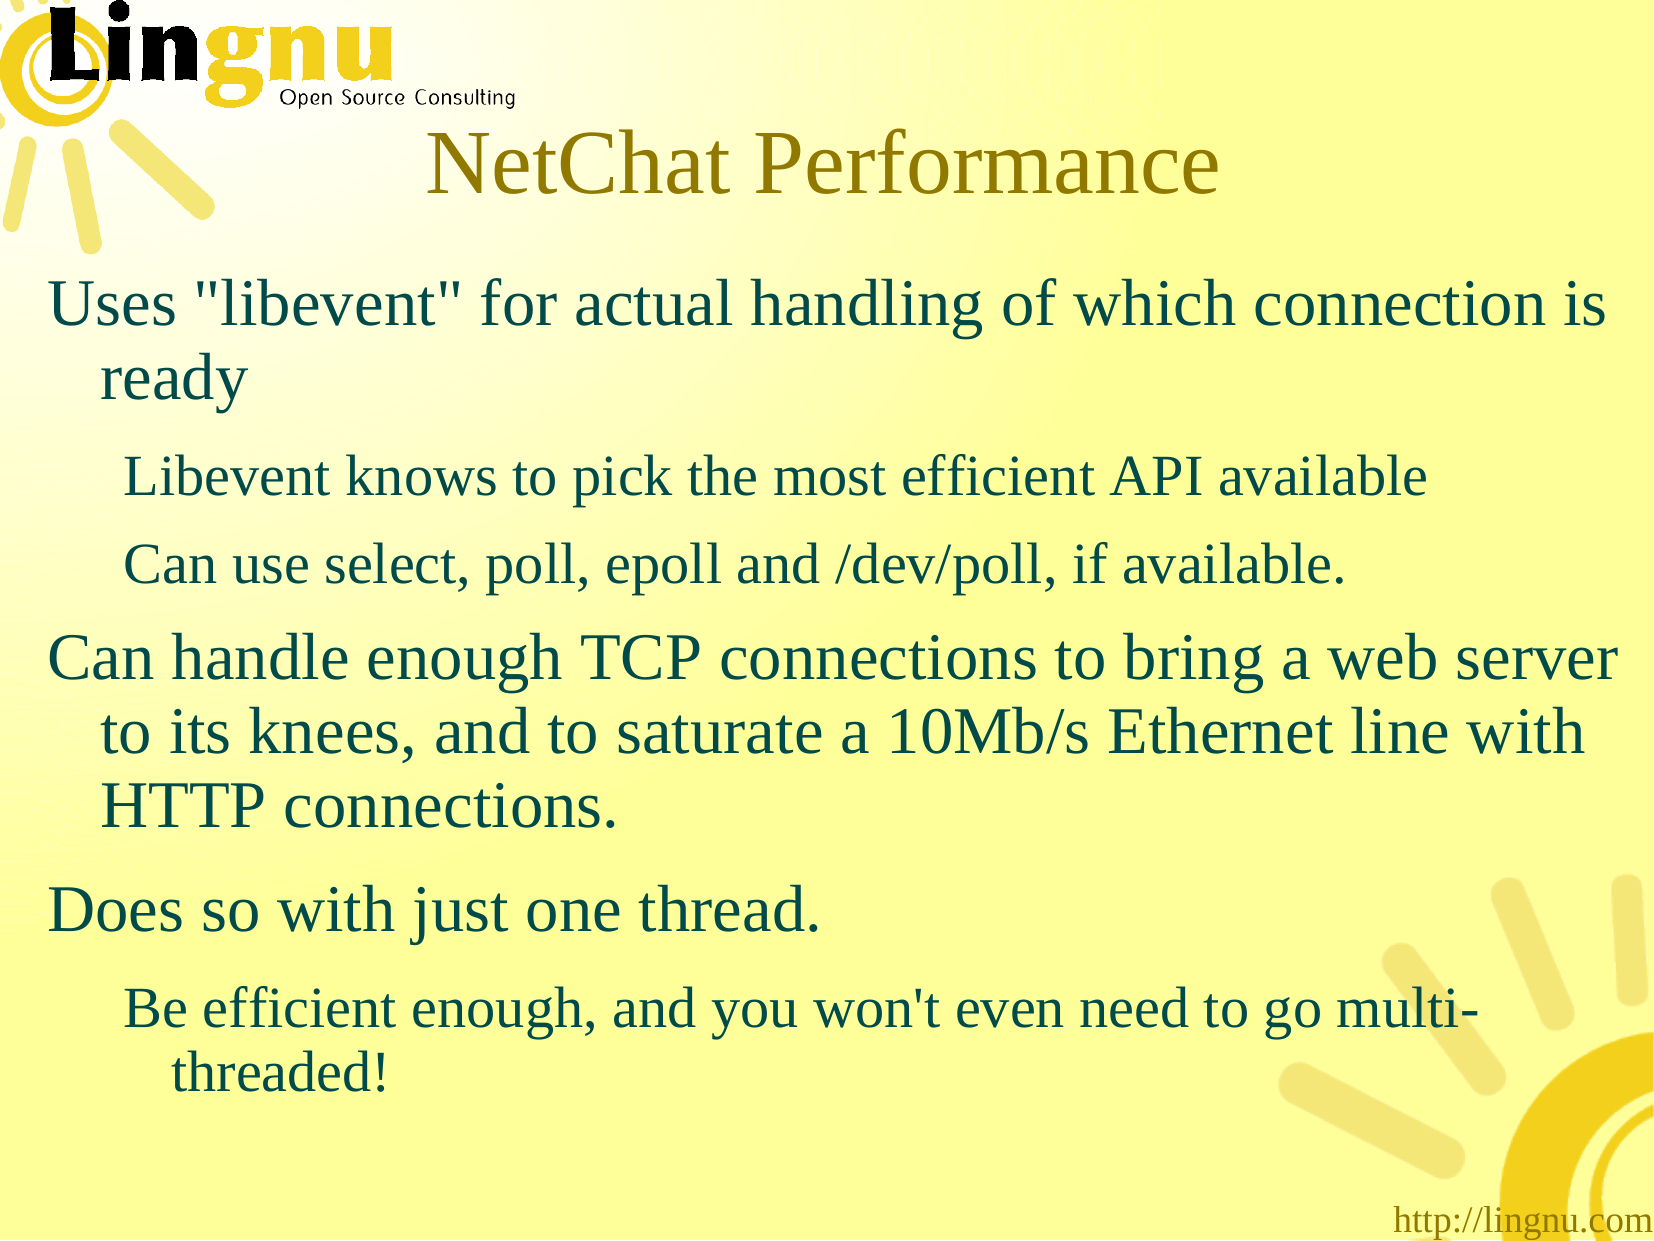

# NetChat Performance
Uses "libevent" for actual handling of which connection is ready
Libevent knows to pick the most efficient API available
Can use select, poll, epoll and /dev/poll, if available.
Can handle enough TCP connections to bring a web server to its knees, and to saturate a 10Mb/s Ethernet line with HTTP connections.
Does so with just one thread.
Be efficient enough, and you won't even need to go multi-threaded!